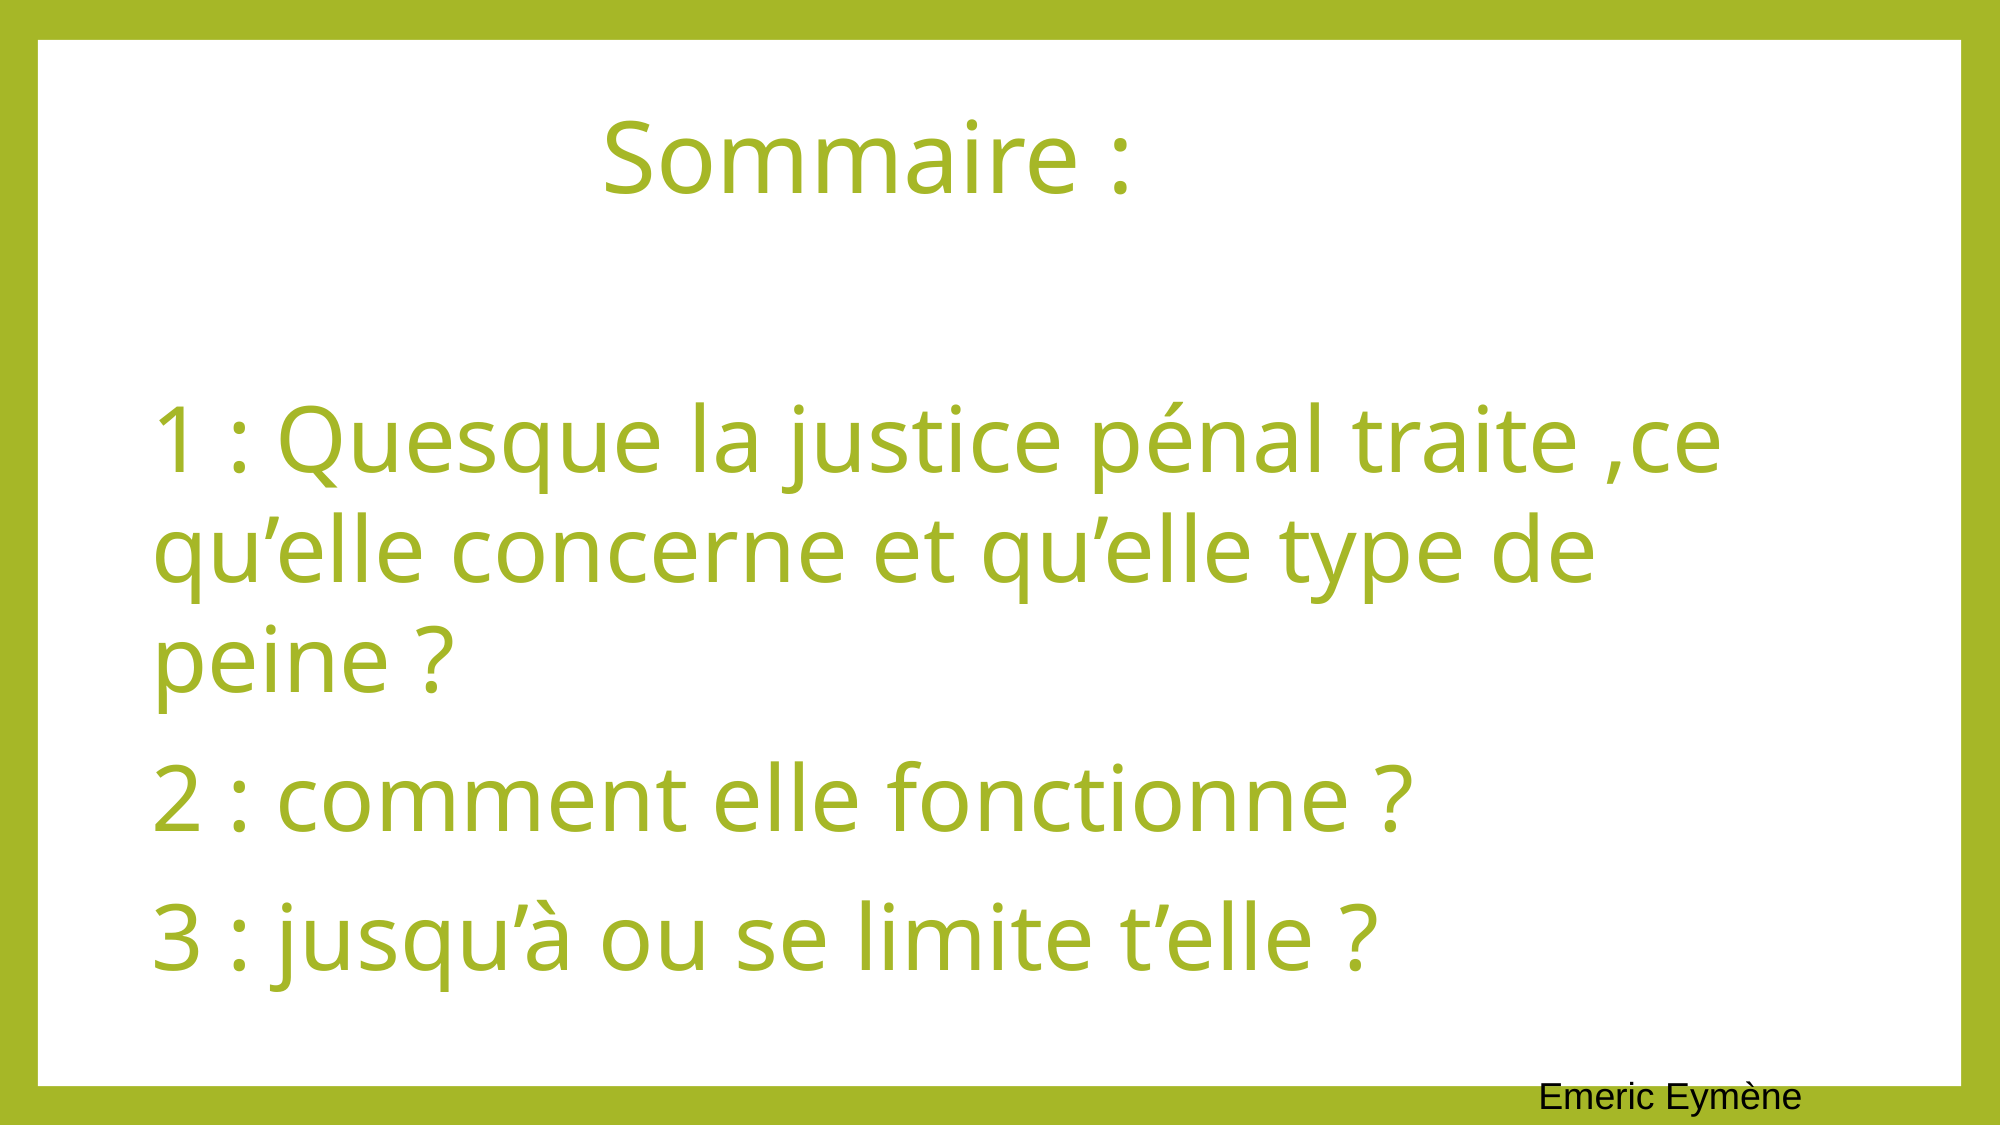

# Sommaire :
1 : Quesque la justice pénal traite ,ce qu’elle concerne et qu’elle type de peine ?
2 : comment elle fonctionne ?
3 : jusqu’à ou se limite t’elle ?
Emeric Eymène